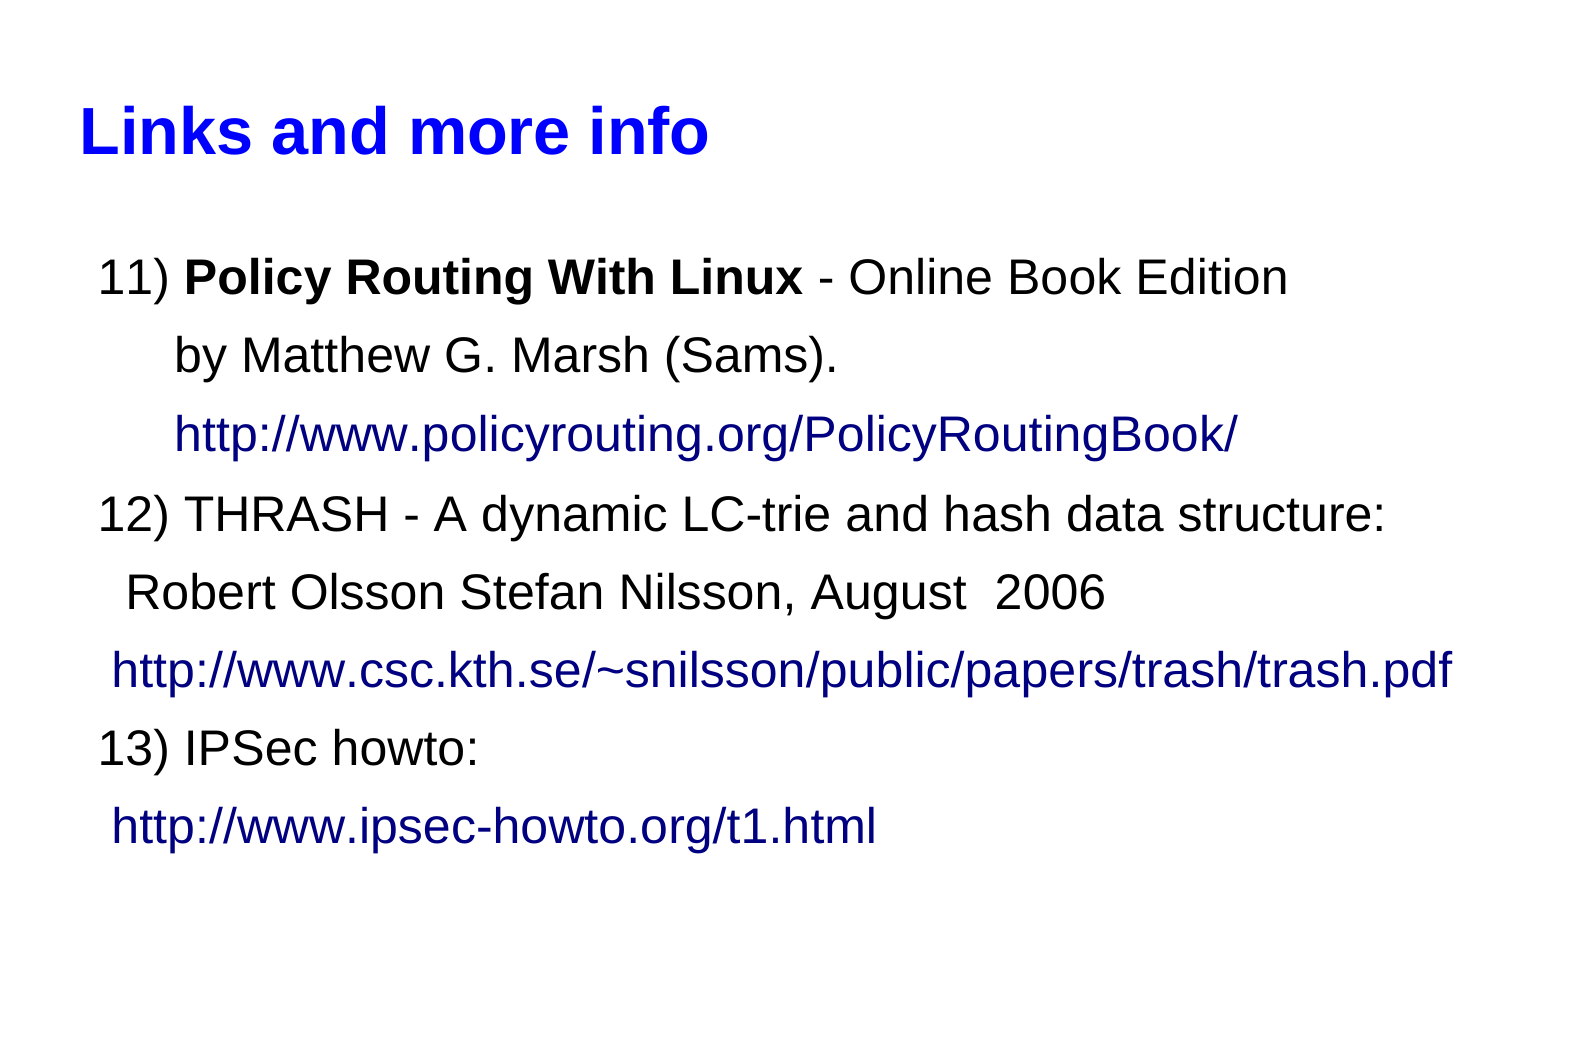

# Links and more info
11) Policy Routing With Linux - Online Book Edition
by Matthew G. Marsh (Sams).
http://www.policyrouting.org/PolicyRoutingBook/
12) THRASH - A dynamic LC-trie and hash data structure:
 Robert Olsson Stefan Nilsson, August 2006
 http://www.csc.kth.se/~snilsson/public/papers/trash/trash.pdf
13) IPSec howto:
 http://www.ipsec-howto.org/t1.html